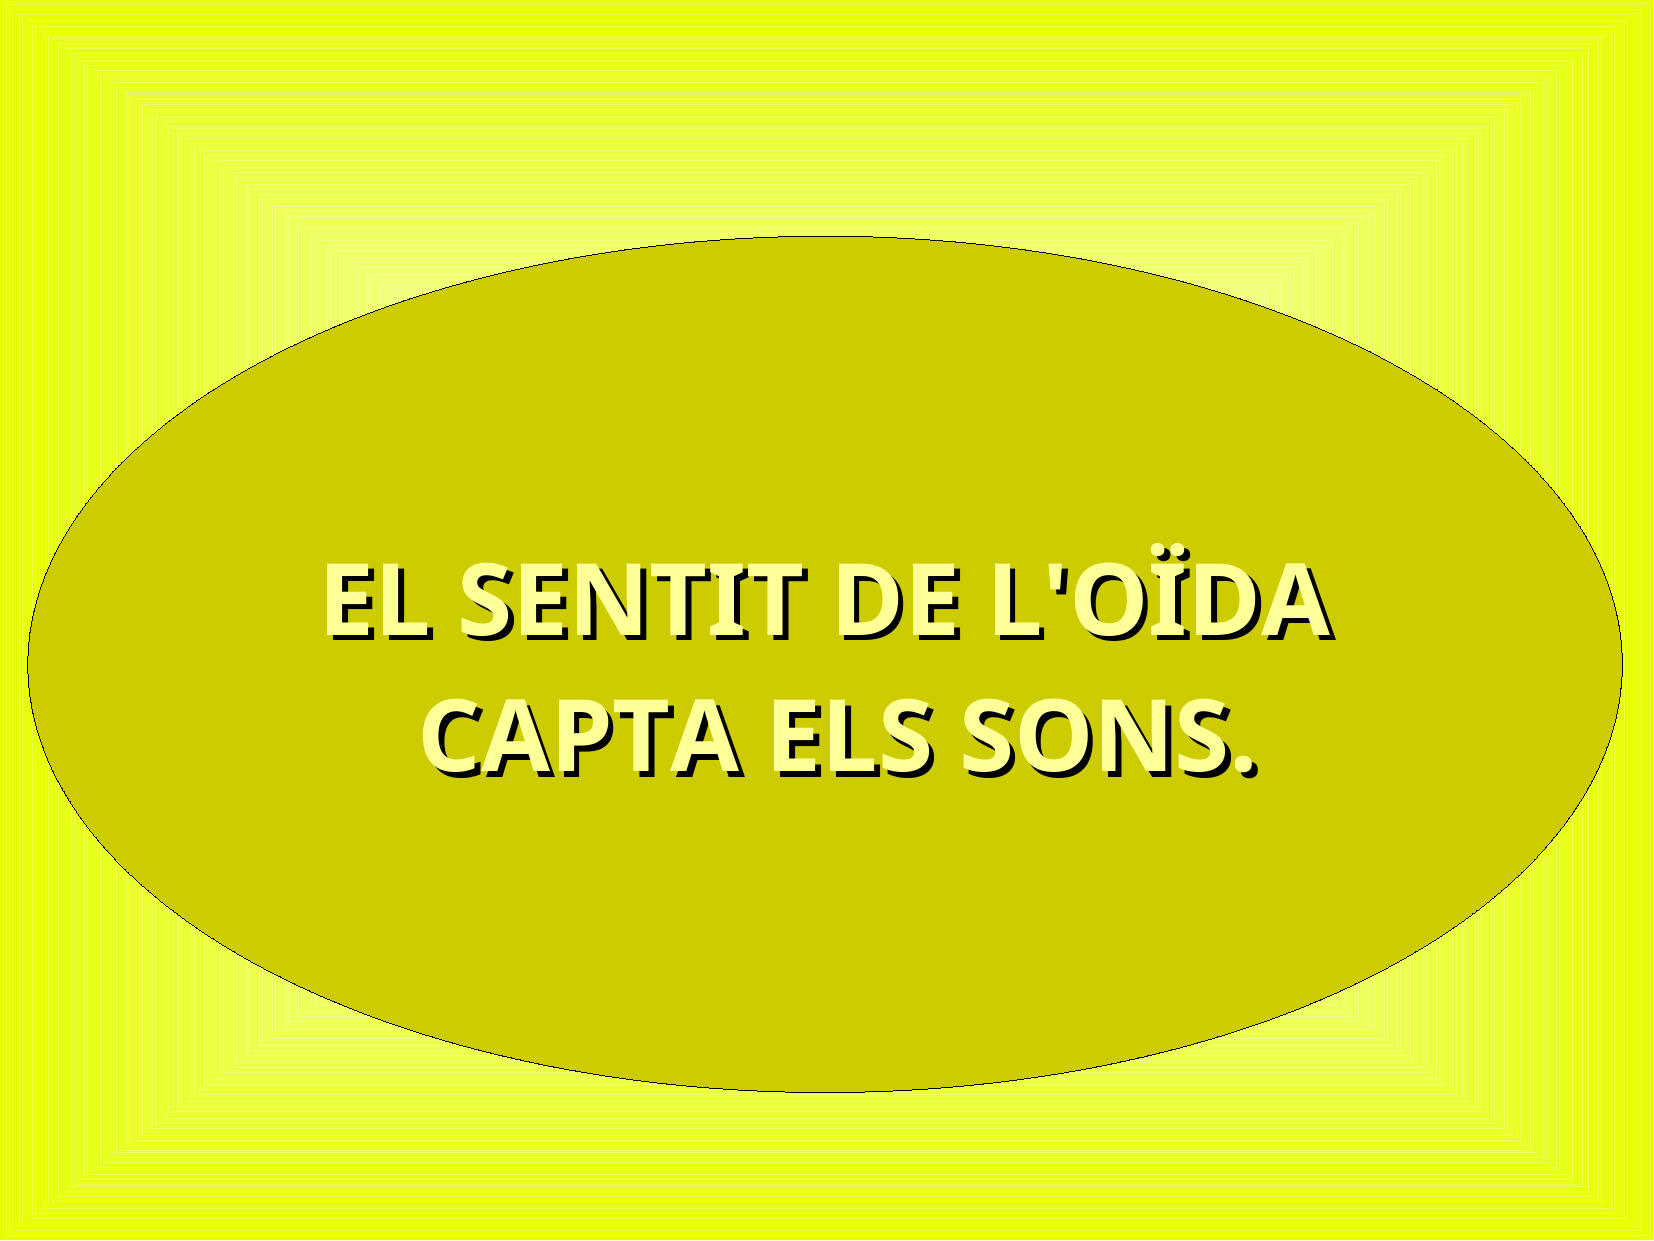

EL SENTIT DE L'OÏDA
 CAPTA ELS SONS.